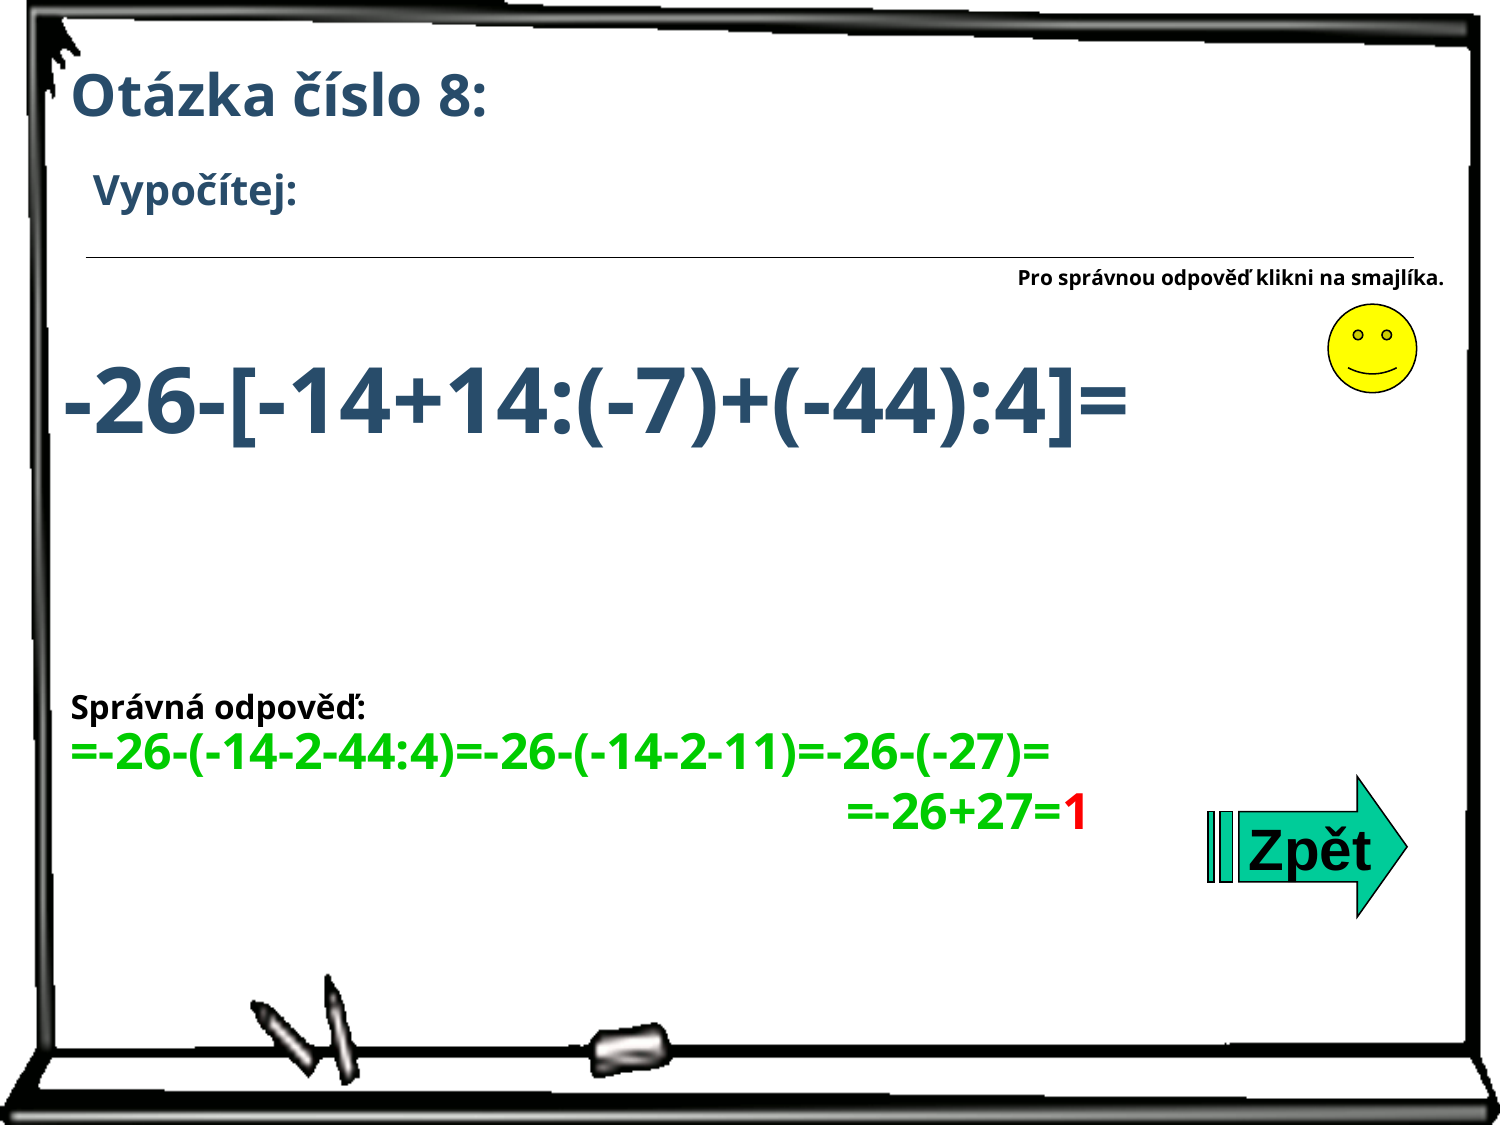

Otázka číslo 8:
Vypočítej:
Pro správnou odpověď klikni na smajlíka.
-26-[-14+14:(-7)+(-44):4]=
Správná odpověď:
=-26-(-14-2-44:4)=-26-(-14-2-11)=-26-(-27)=
					 =-26+27=1
Zpět